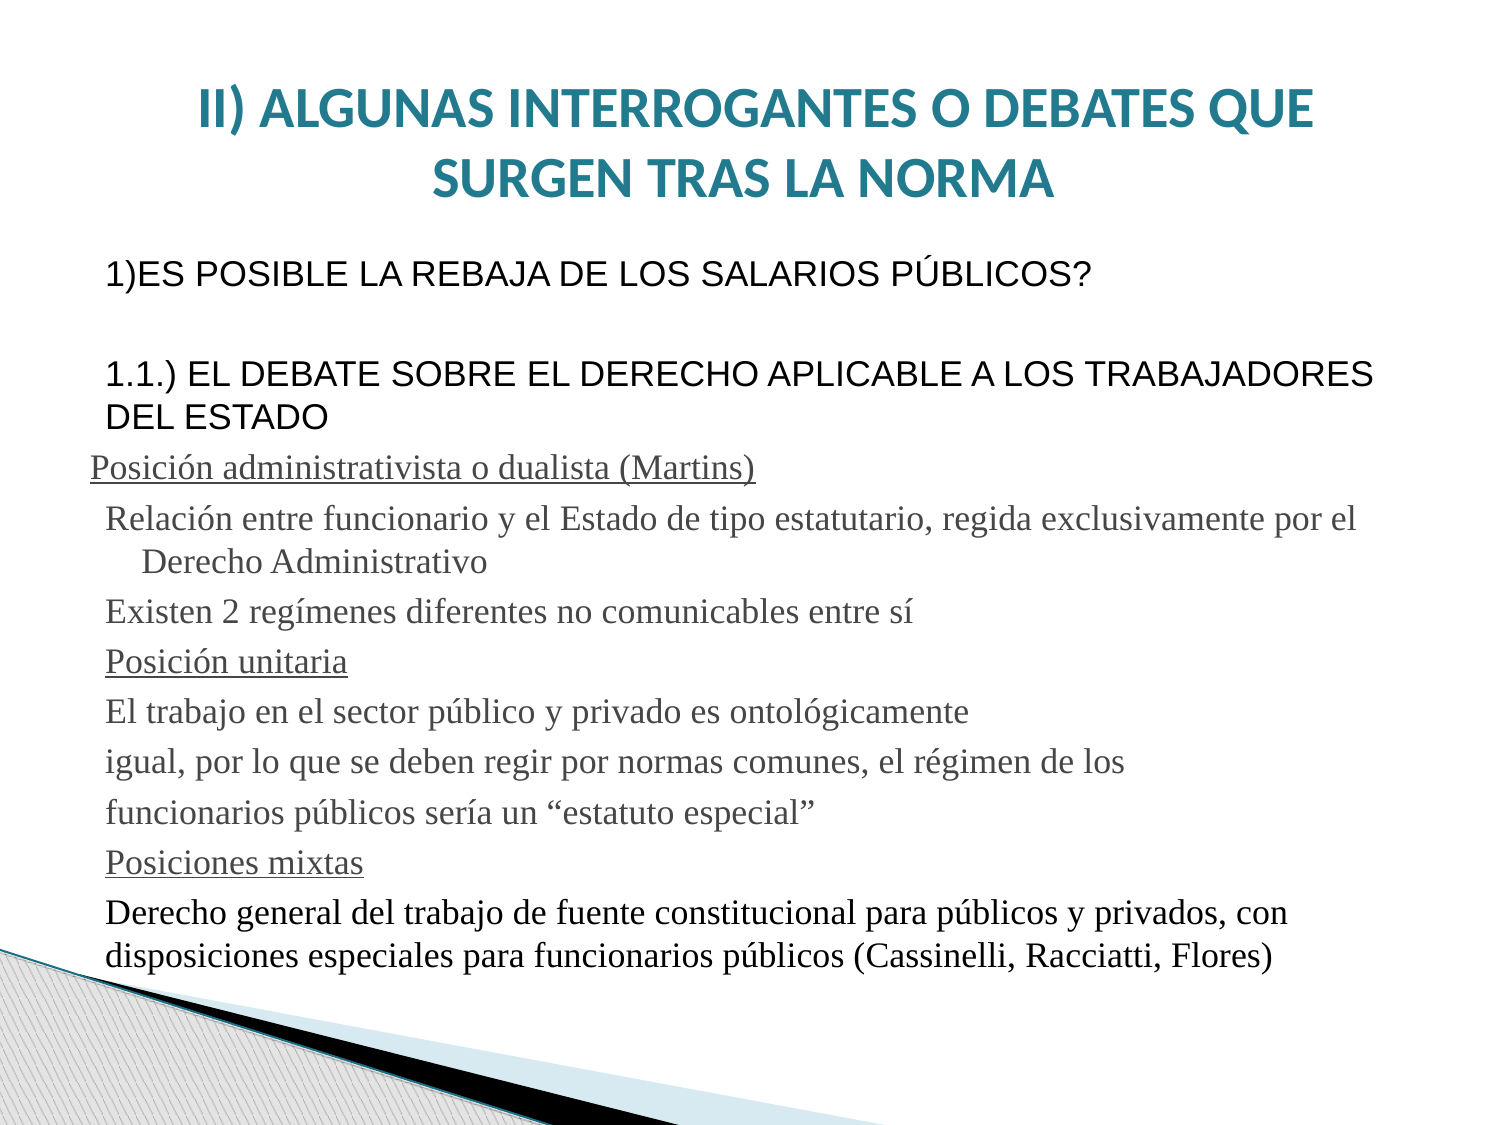

II) ALGUNAS INTERROGANTES O DEBATES QUE SURGEN TRAS LA NORMA
# 1)ES POSIBLE LA REBAJA DE LOS SALARIOS PÚBLICOS?
1.1.) EL DEBATE SOBRE EL DERECHO APLICABLE A LOS TRABAJADORES DEL ESTADO
Posición administrativista o dualista (Martins)
Relación entre funcionario y el Estado de tipo estatutario, regida exclusivamente por el Derecho Administrativo
Existen 2 regímenes diferentes no comunicables entre sí
Posición unitaria
El trabajo en el sector público y privado es ontológicamente
igual, por lo que se deben regir por normas comunes, el régimen de los
funcionarios públicos sería un “estatuto especial”
Posiciones mixtas
Derecho general del trabajo de fuente constitucional para públicos y privados, con disposiciones especiales para funcionarios públicos (Cassinelli, Racciatti, Flores)